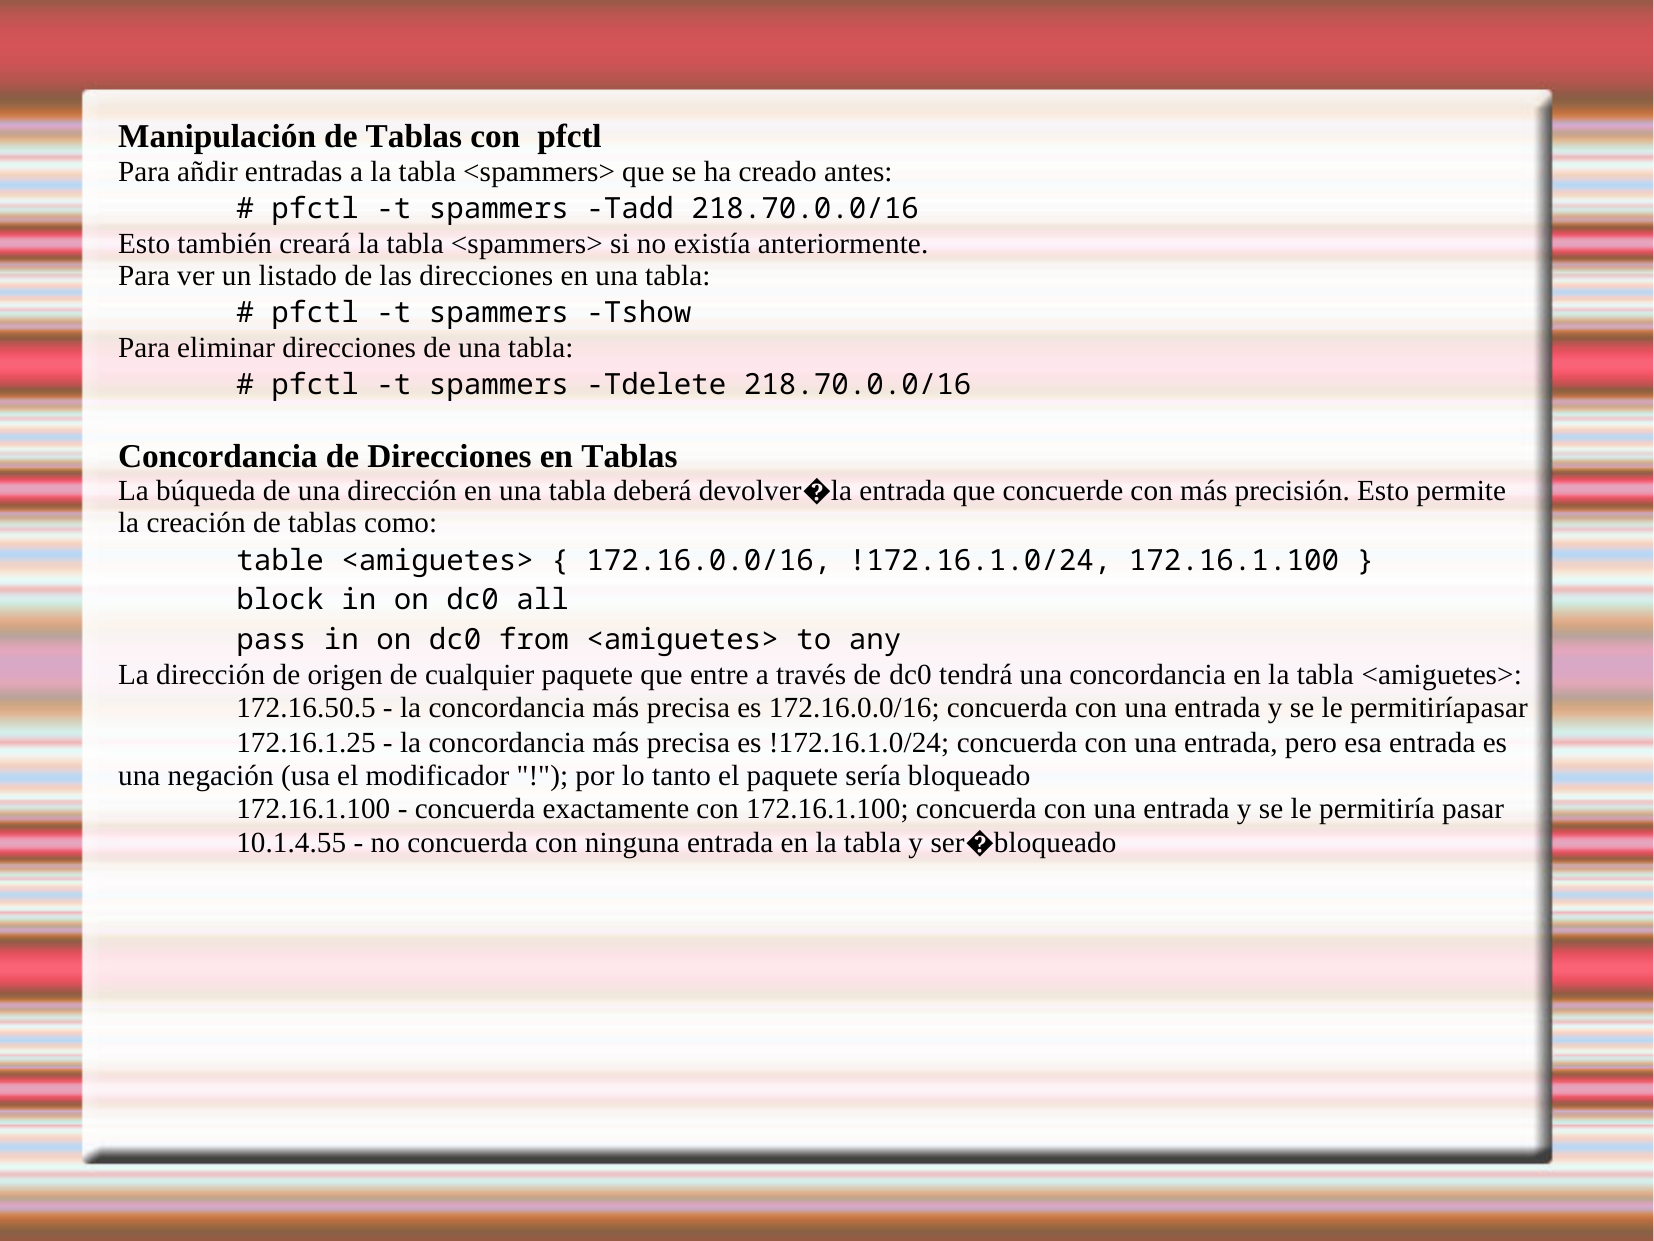

Manipulación de Tablas con pfctl
Para añdir entradas a la tabla <spammers> que se ha creado antes:
	# pfctl -t spammers -Tadd 218.70.0.0/16
Esto también creará la tabla <spammers> si no existía anteriormente.
Para ver un listado de las direcciones en una tabla:
	# pfctl -t spammers -Tshow
Para eliminar direcciones de una tabla:
	# pfctl -t spammers -Tdelete 218.70.0.0/16
Concordancia de Direcciones en Tablas
La búqueda de una dirección en una tabla deberá devolver�la entrada que concuerde con más precisión. Esto permite la creación de tablas como:
	table <amiguetes> { 172.16.0.0/16, !172.16.1.0/24, 172.16.1.100 }
	block in on dc0 all
	pass in on dc0 from <amiguetes> to any
La dirección de origen de cualquier paquete que entre a través de dc0 tendrá una concordancia en la tabla <amiguetes>:
	172.16.50.5 - la concordancia más precisa es 172.16.0.0/16; concuerda con una entrada y se le permitiríapasar
	172.16.1.25 - la concordancia más precisa es !172.16.1.0/24; concuerda con una entrada, pero esa entrada es una negación (usa el modificador "!"); por lo tanto el paquete sería bloqueado
	172.16.1.100 - concuerda exactamente con 172.16.1.100; concuerda con una entrada y se le permitiría pasar
	10.1.4.55 - no concuerda con ninguna entrada en la tabla y ser�bloqueado